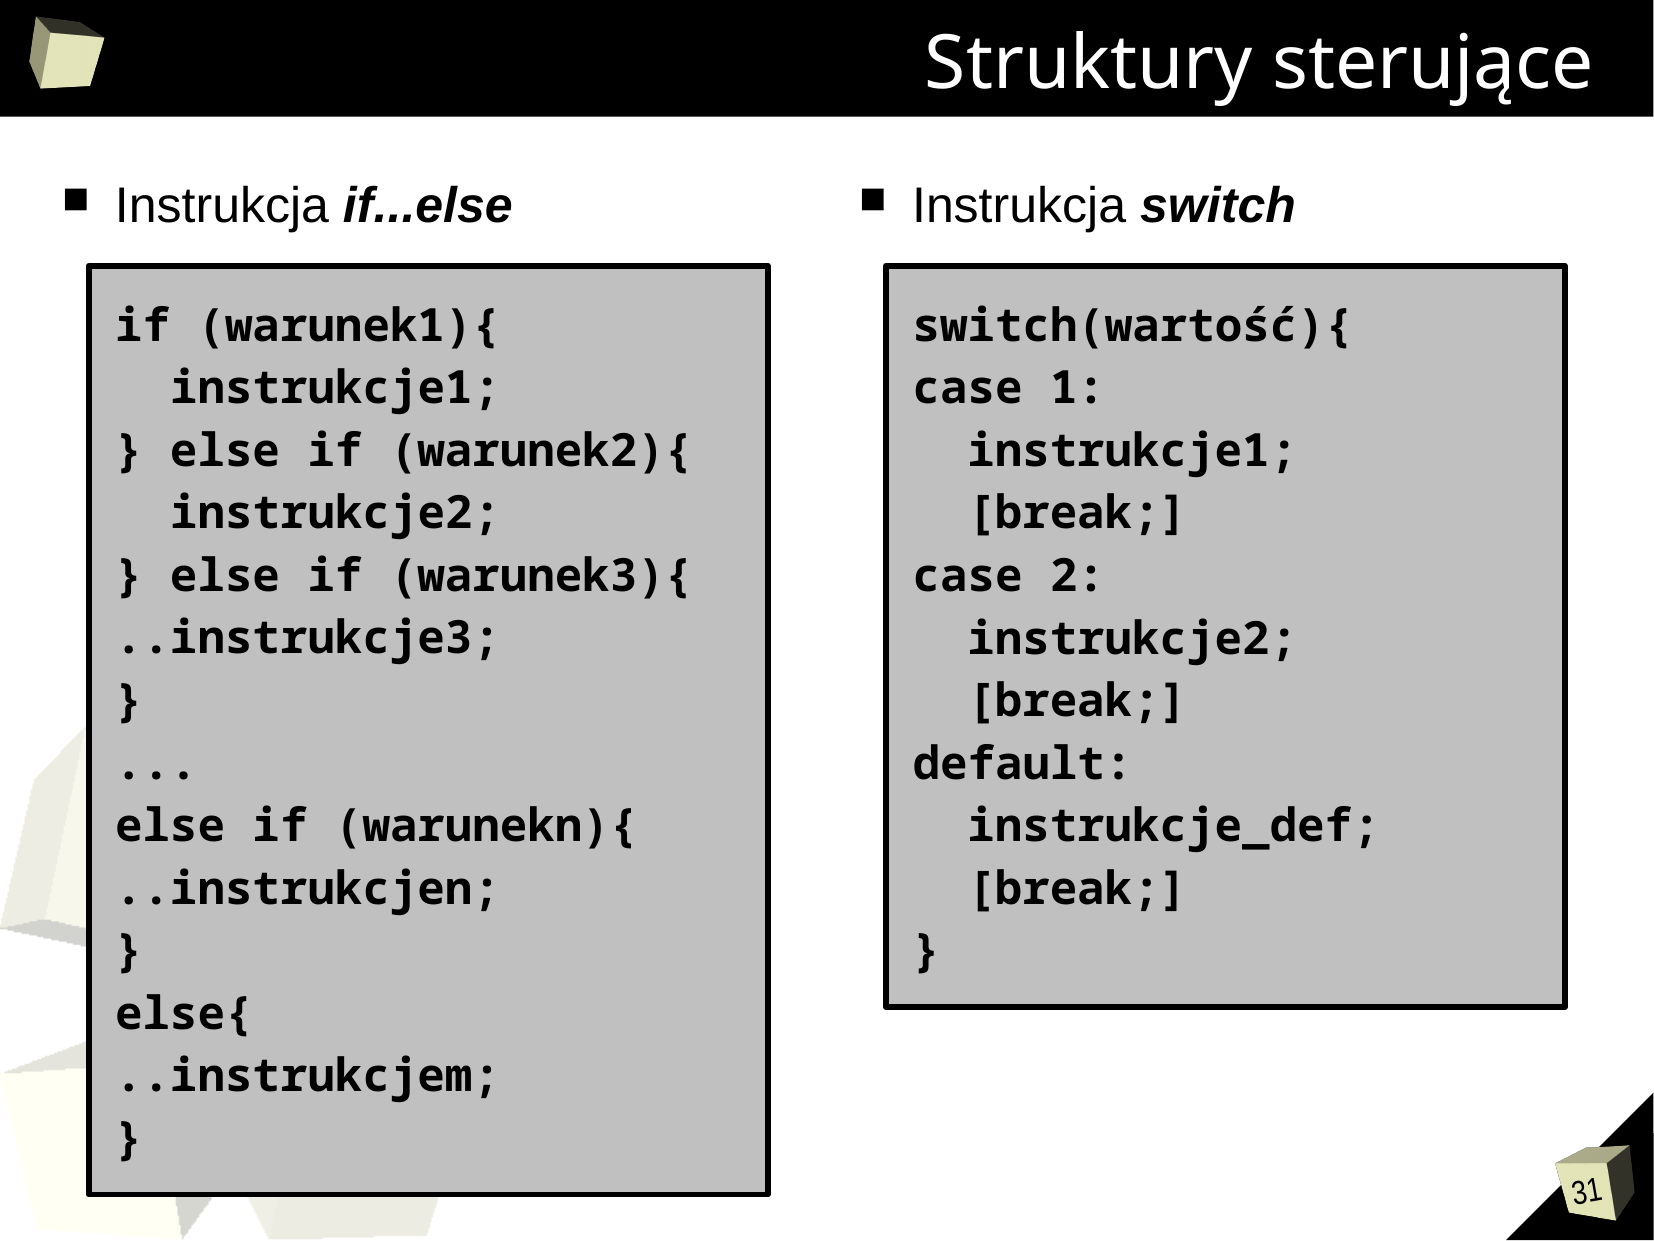

# Struktury sterujące
Instrukcja if...else
Instrukcja switch
if (warunek1){
 instrukcje1;
} else if (warunek2){
 instrukcje2;
} else if (warunek3){
..instrukcje3;
}
...
else if (warunekn){
..instrukcjen;
}
else{
..instrukcjem;
}
switch(wartość){
case 1:
 instrukcje1;
 [break;]
case 2:
 instrukcje2;
 [break;]
default:
 instrukcje_def;
 [break;]
}